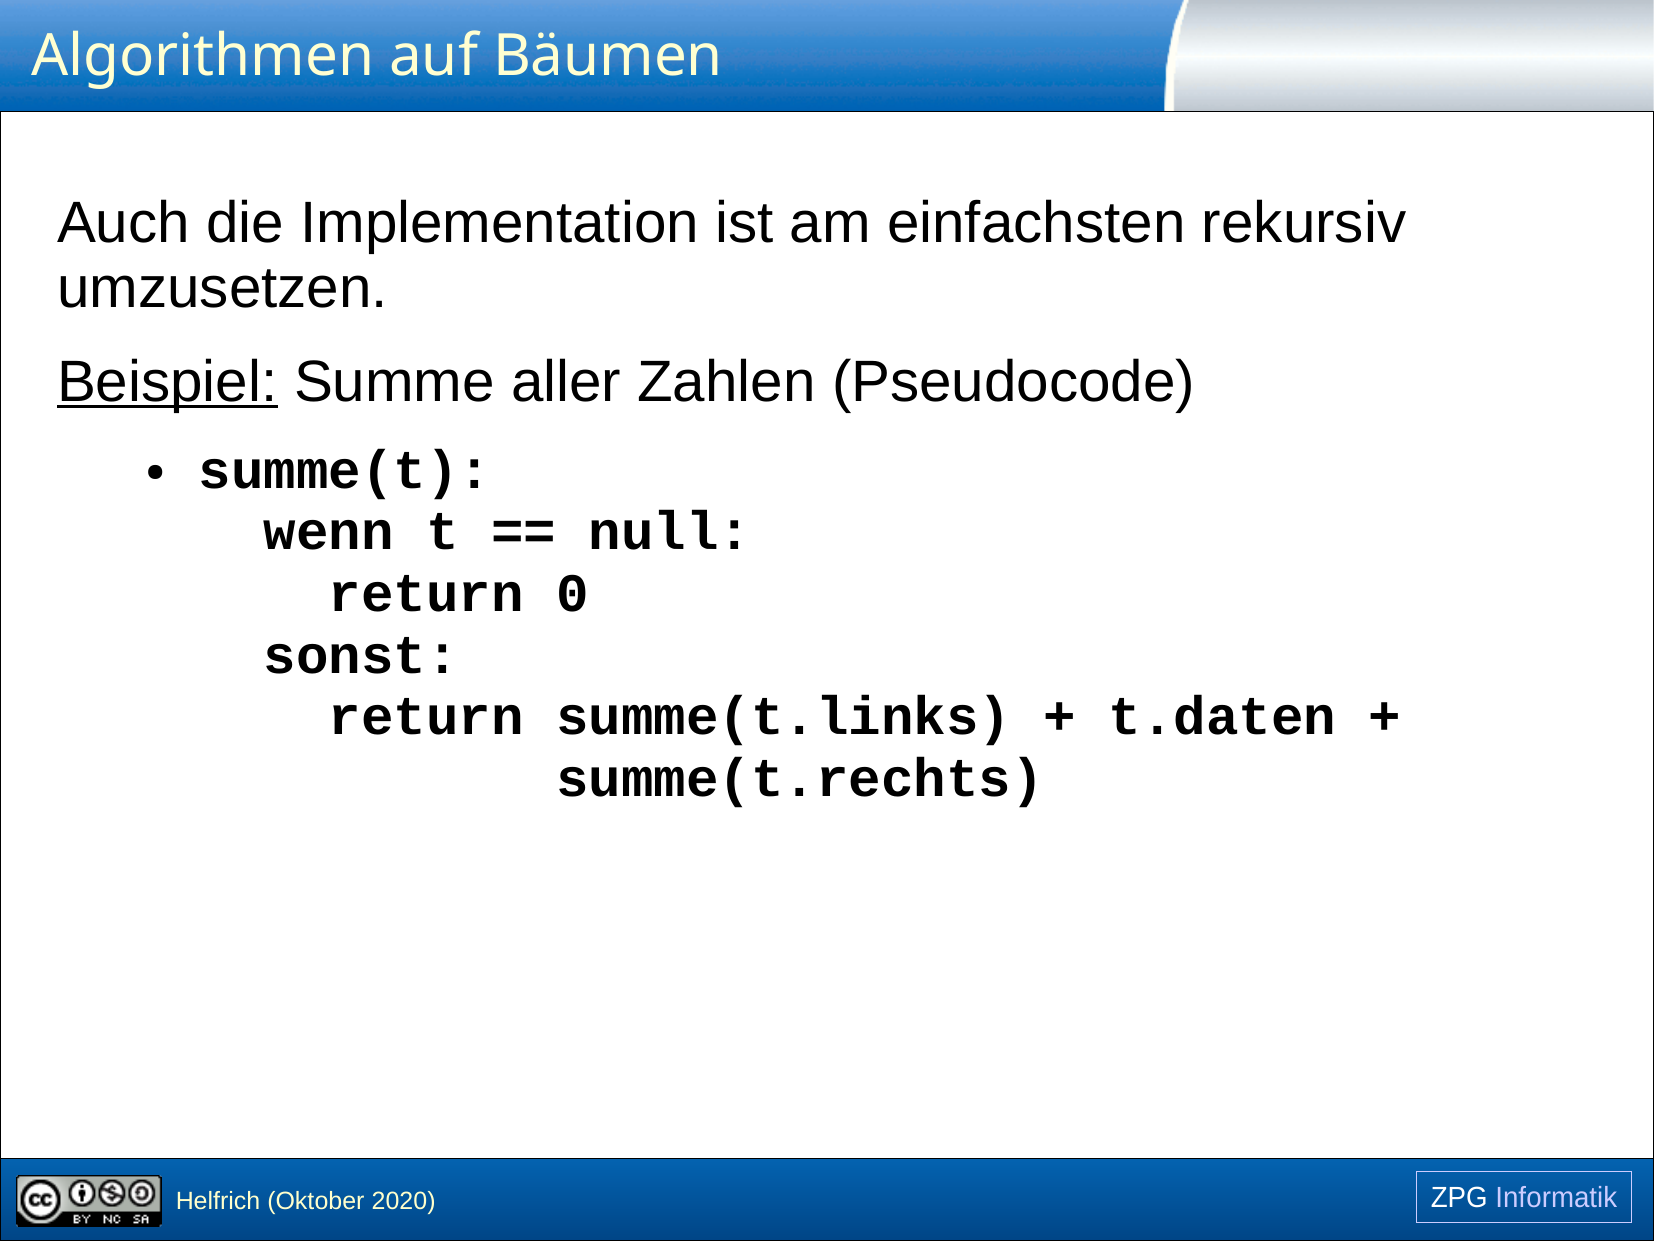

# Algorithmen auf Bäumen
Auch die Implementation ist am einfachsten rekursiv umzusetzen.
Beispiel: Summe aller Zahlen (Pseudocode)
summe(t):
 wenn t == null:
 return 0
 sonst:
 return summe(t.links) + t.daten +
 summe(t.rechts)